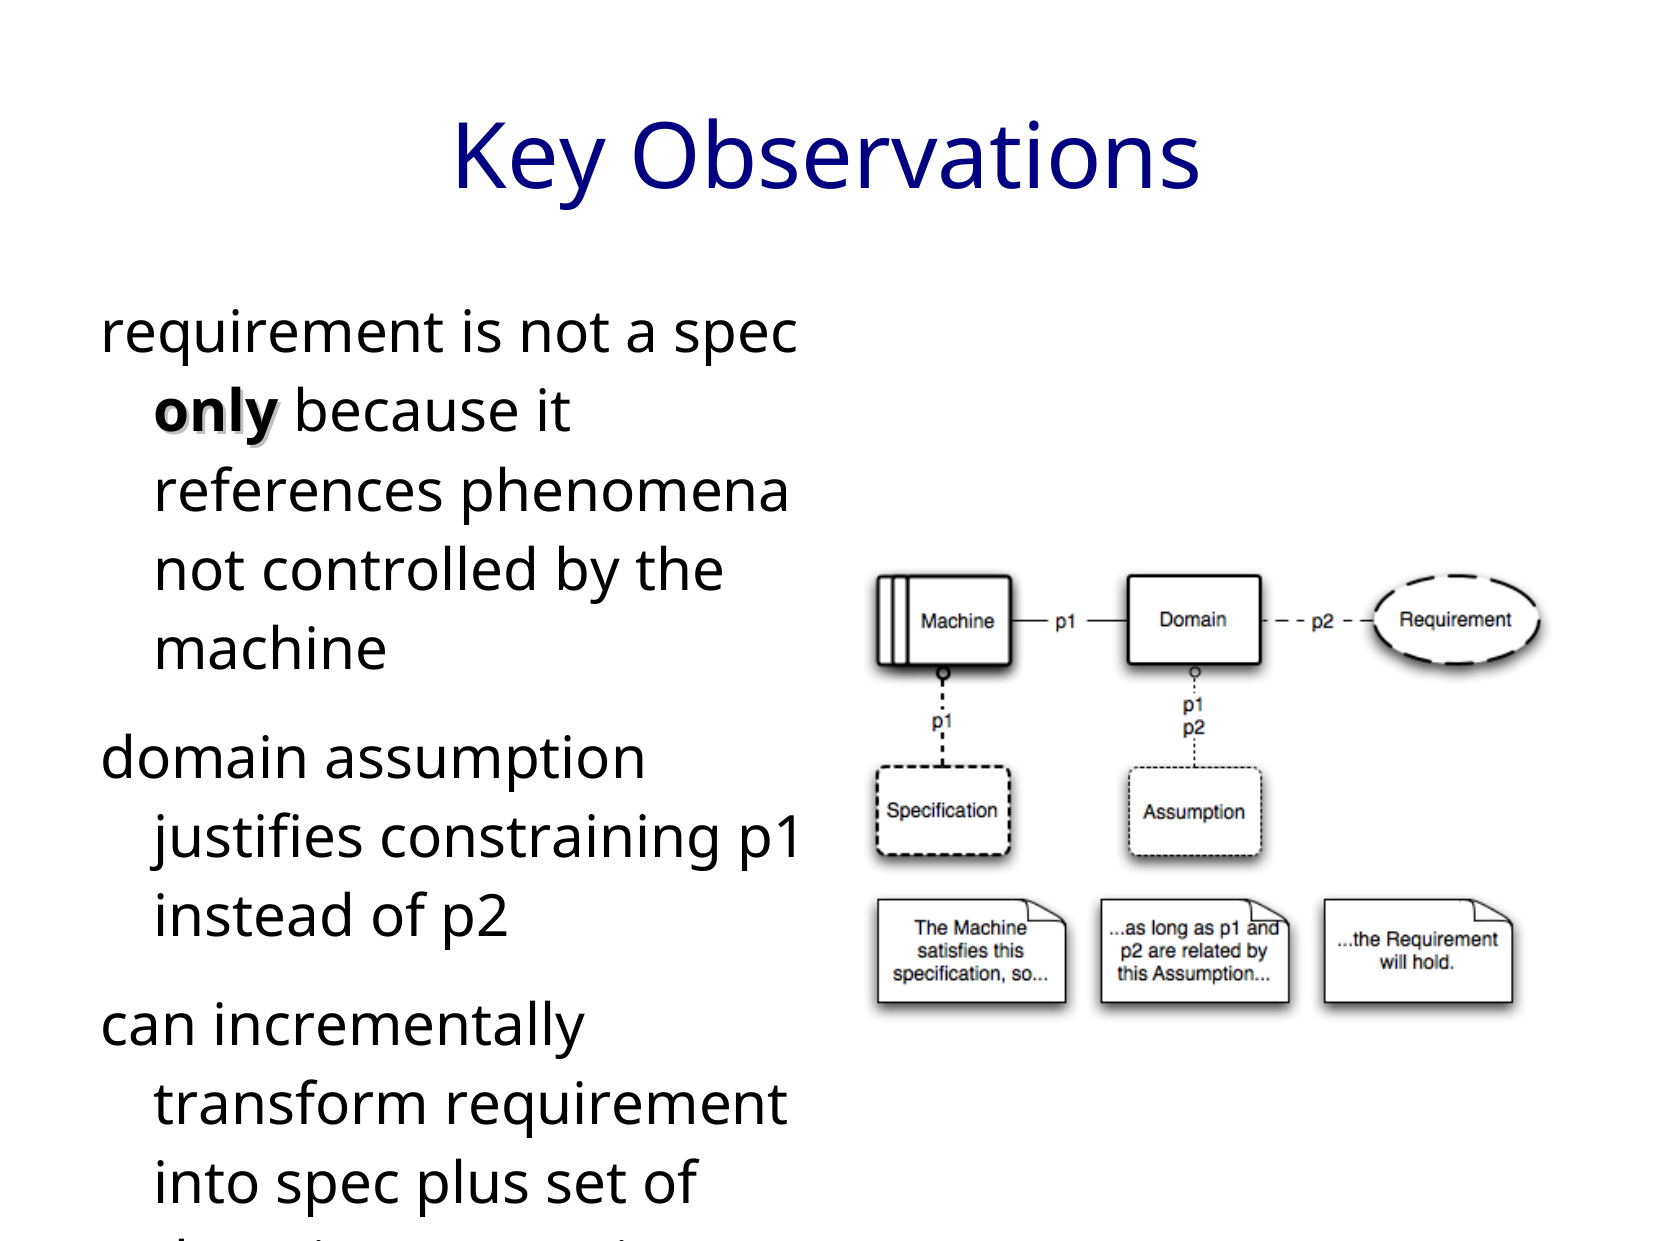

# Key Observations
requirement is not a spec only because it references phenomena not controlled by the machine
domain assumption justifies constraining p1 instead of p2
can incrementally transform requirement into spec plus set of domain assumptions